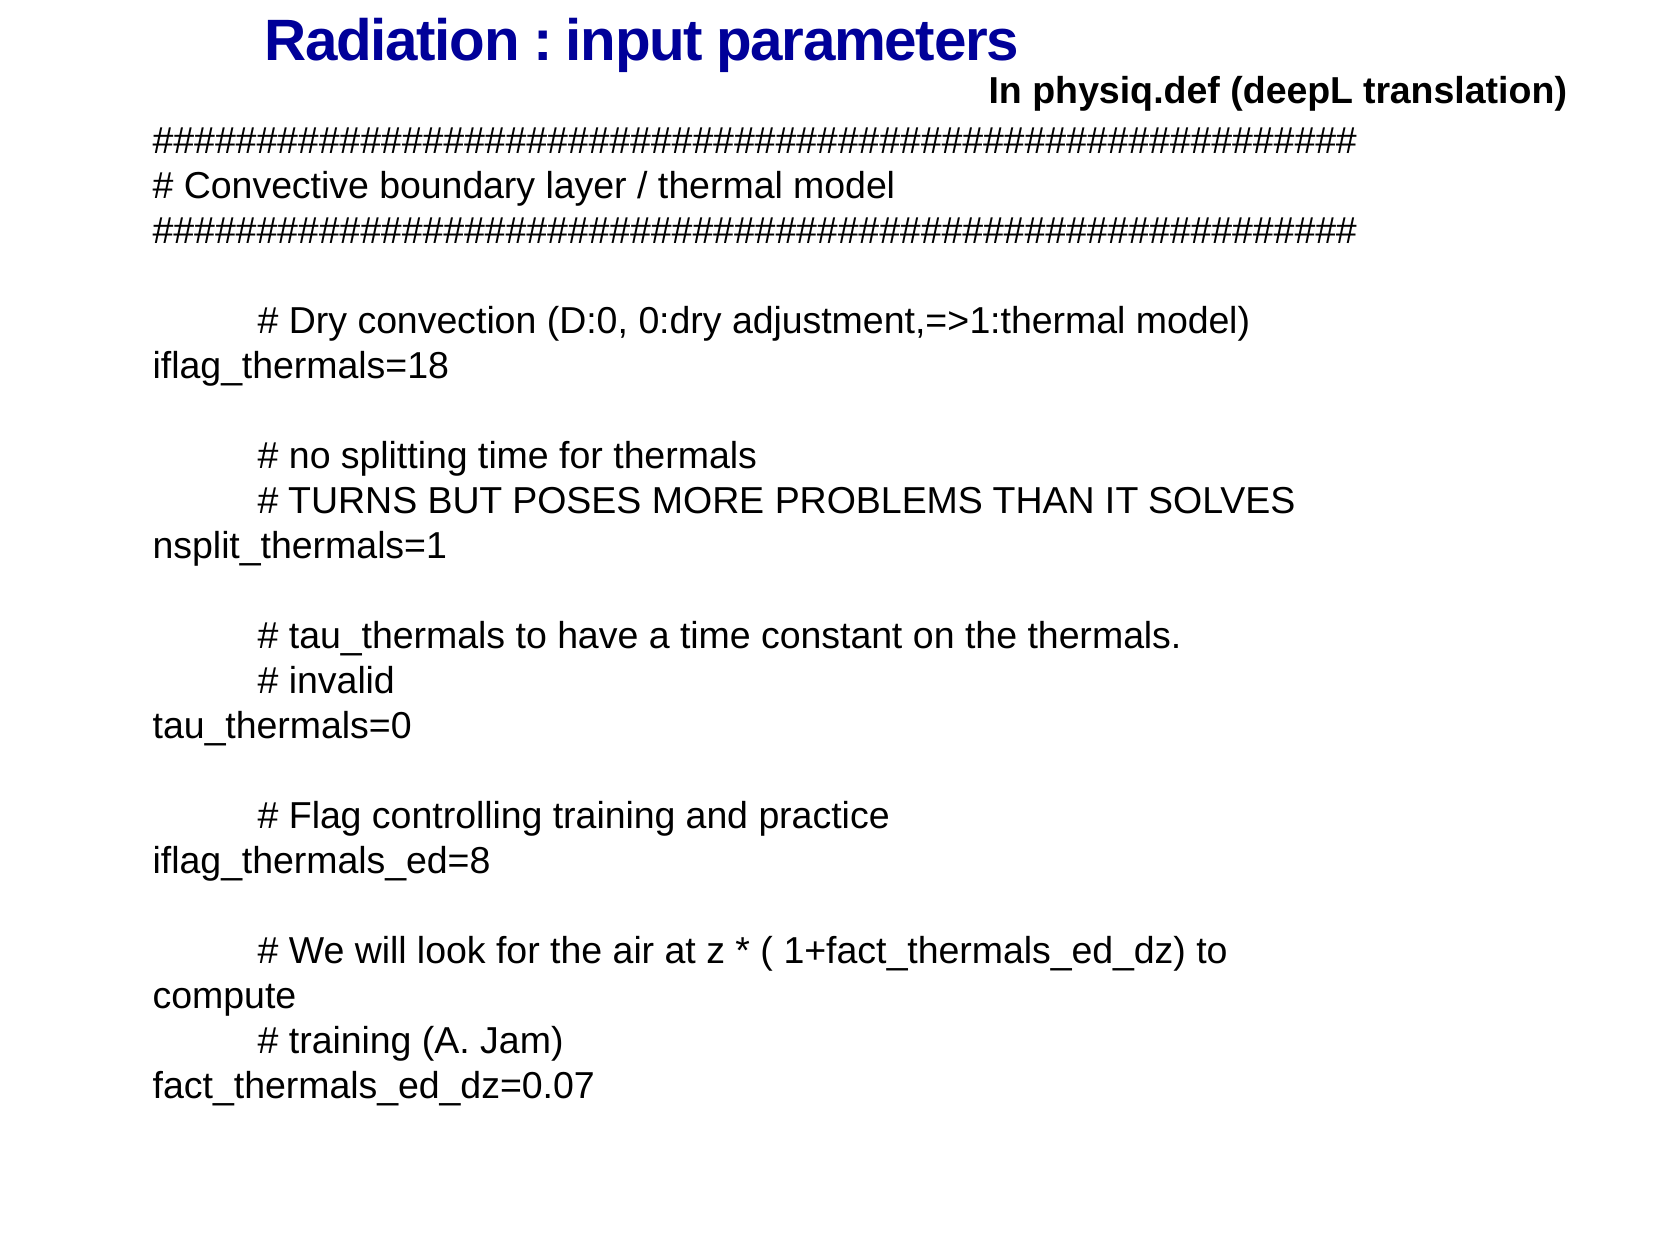

Radiation : input parameters
In physiq.def (deepL translation)
##########################################################
# Convective boundary layer / thermal model
##########################################################
 # Dry convection (D:0, 0:dry adjustment,=>1:thermal model)
iflag_thermals=18
 # no splitting time for thermals
 # TURNS BUT POSES MORE PROBLEMS THAN IT SOLVES
nsplit_thermals=1
 # tau_thermals to have a time constant on the thermals.
 # invalid
tau_thermals=0
 # Flag controlling training and practice
iflag_thermals_ed=8
 # We will look for the air at z * ( 1+fact_thermals_ed_dz) to compute
 # training (A. Jam)
fact_thermals_ed_dz=0.07